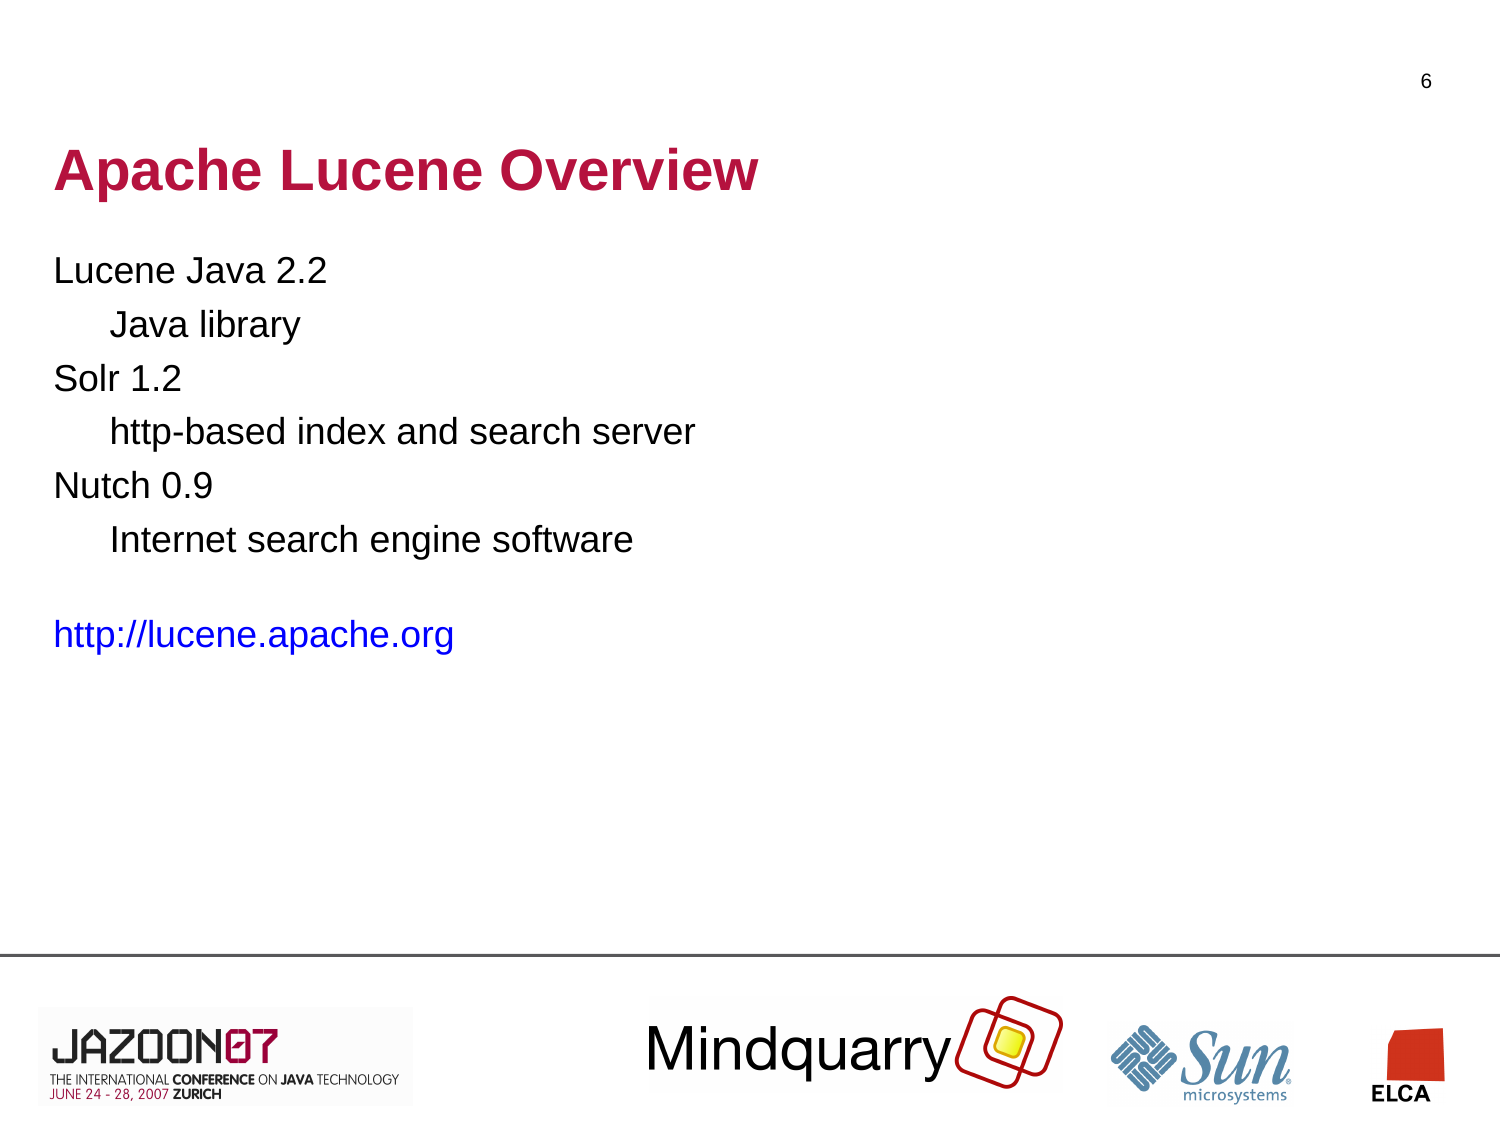

6
# Apache Lucene Overview
Lucene Java 2.2
Java library
Solr 1.2
http-based index and search server
Nutch 0.9
Internet search engine software
http://lucene.apache.org